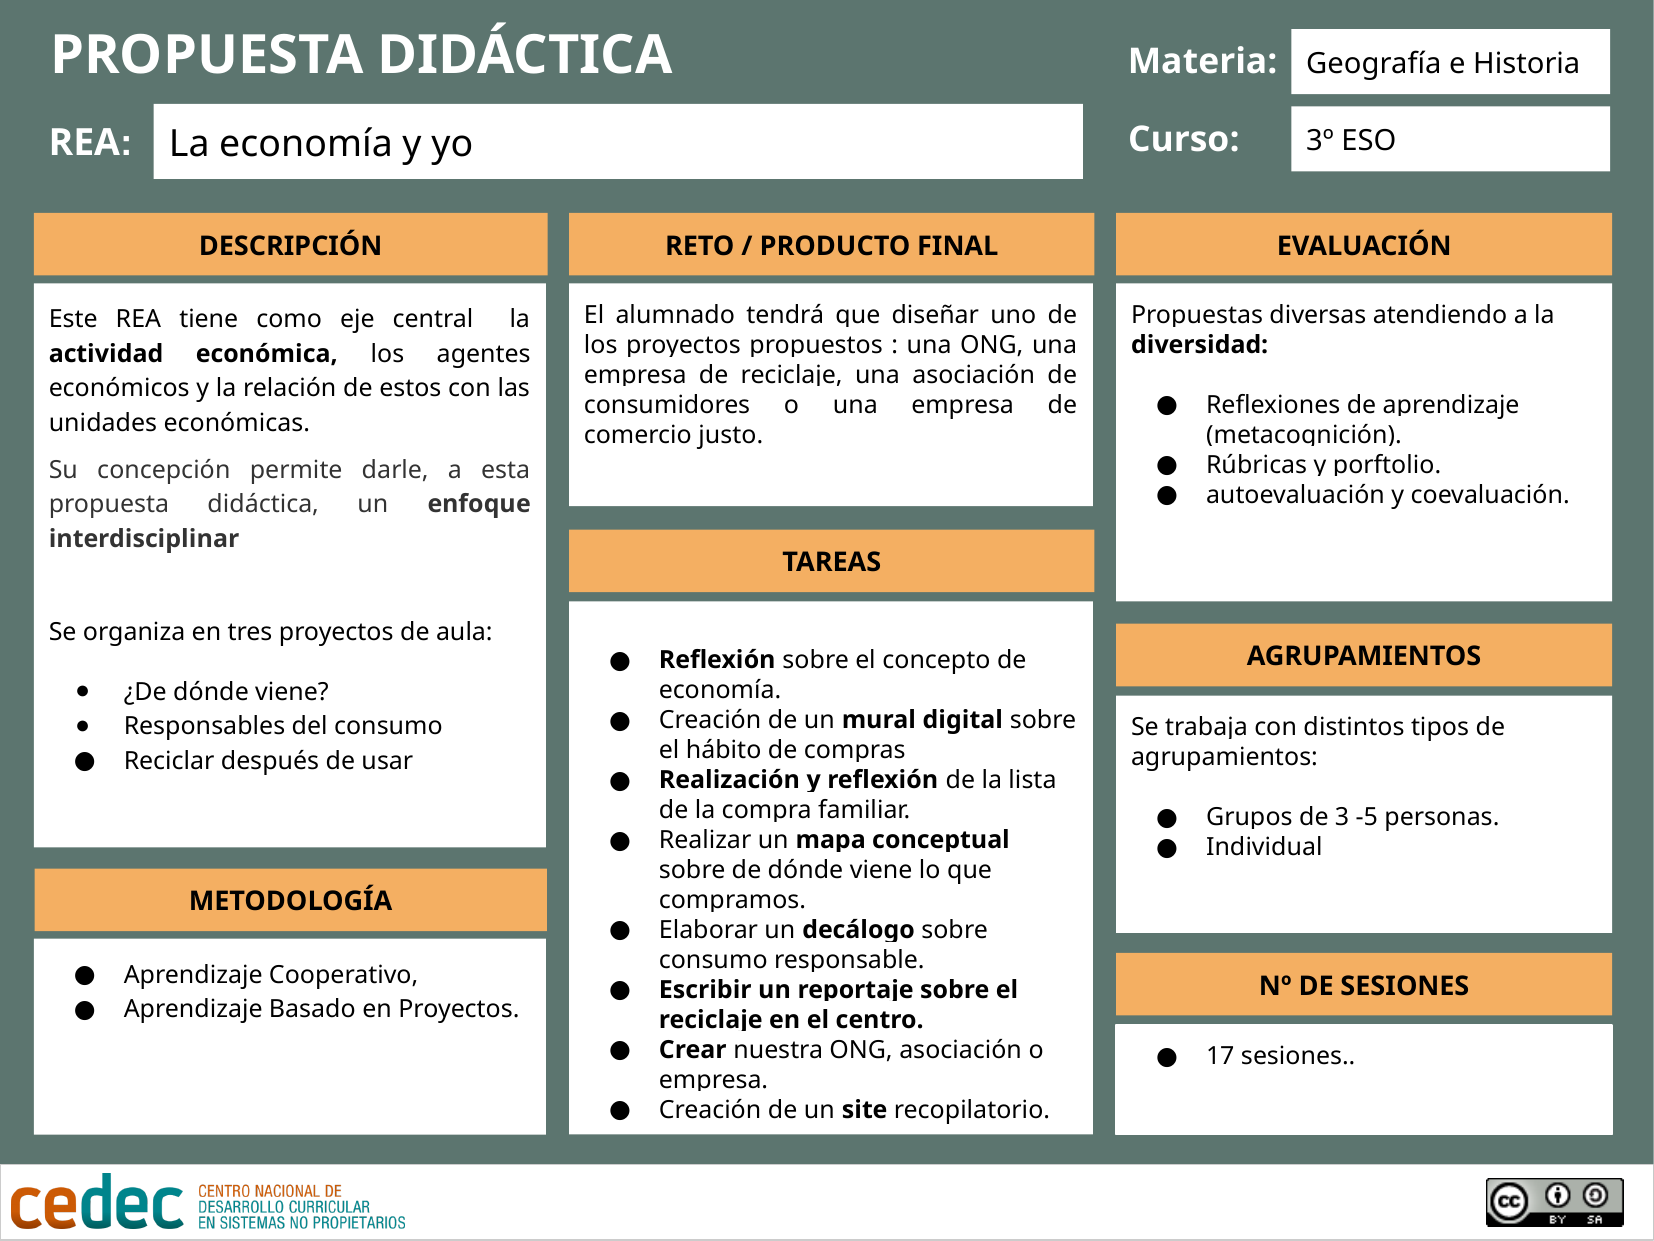

PROPUESTA DIDÁCTICA
Geografía e Historia
Materia:
La economía y yo
3º ESO
Curso:
REA:
DESCRIPCIÓN
RETO / PRODUCTO FINAL
EVALUACIÓN
Este REA tiene como eje central la actividad económica, los agentes económicos y la relación de estos con las unidades económicas.
Su concepción permite darle, a esta propuesta didáctica, un enfoque interdisciplinar
Se organiza en tres proyectos de aula:
¿De dónde viene?
Responsables del consumo
Reciclar después de usar
El alumnado tendrá que diseñar uno de los proyectos propuestos : una ONG, una empresa de reciclaje, una asociación de consumidores o una empresa de comercio justo.
Propuestas diversas atendiendo a la diversidad:
Reflexiones de aprendizaje (metacognición).
Rúbricas y porftolio.
autoevaluación y coevaluación.
TAREAS
Reflexión sobre el concepto de economía.
Creación de un mural digital sobre el hábito de compras
Realización y reflexión de la lista de la compra familiar.
Realizar un mapa conceptual sobre de dónde viene lo que compramos.
Elaborar un decálogo sobre consumo responsable.
Escribir un reportaje sobre el reciclaje en el centro.
Crear nuestra ONG, asociación o empresa.
Creación de un site recopilatorio.
AGRUPAMIENTOS
Se trabaja con distintos tipos de agrupamientos:
Grupos de 3 -5 personas.
Individual
METODOLOGÍA
Aprendizaje Cooperativo,
Aprendizaje Basado en Proyectos.
Nº DE SESIONES
17 sesiones..